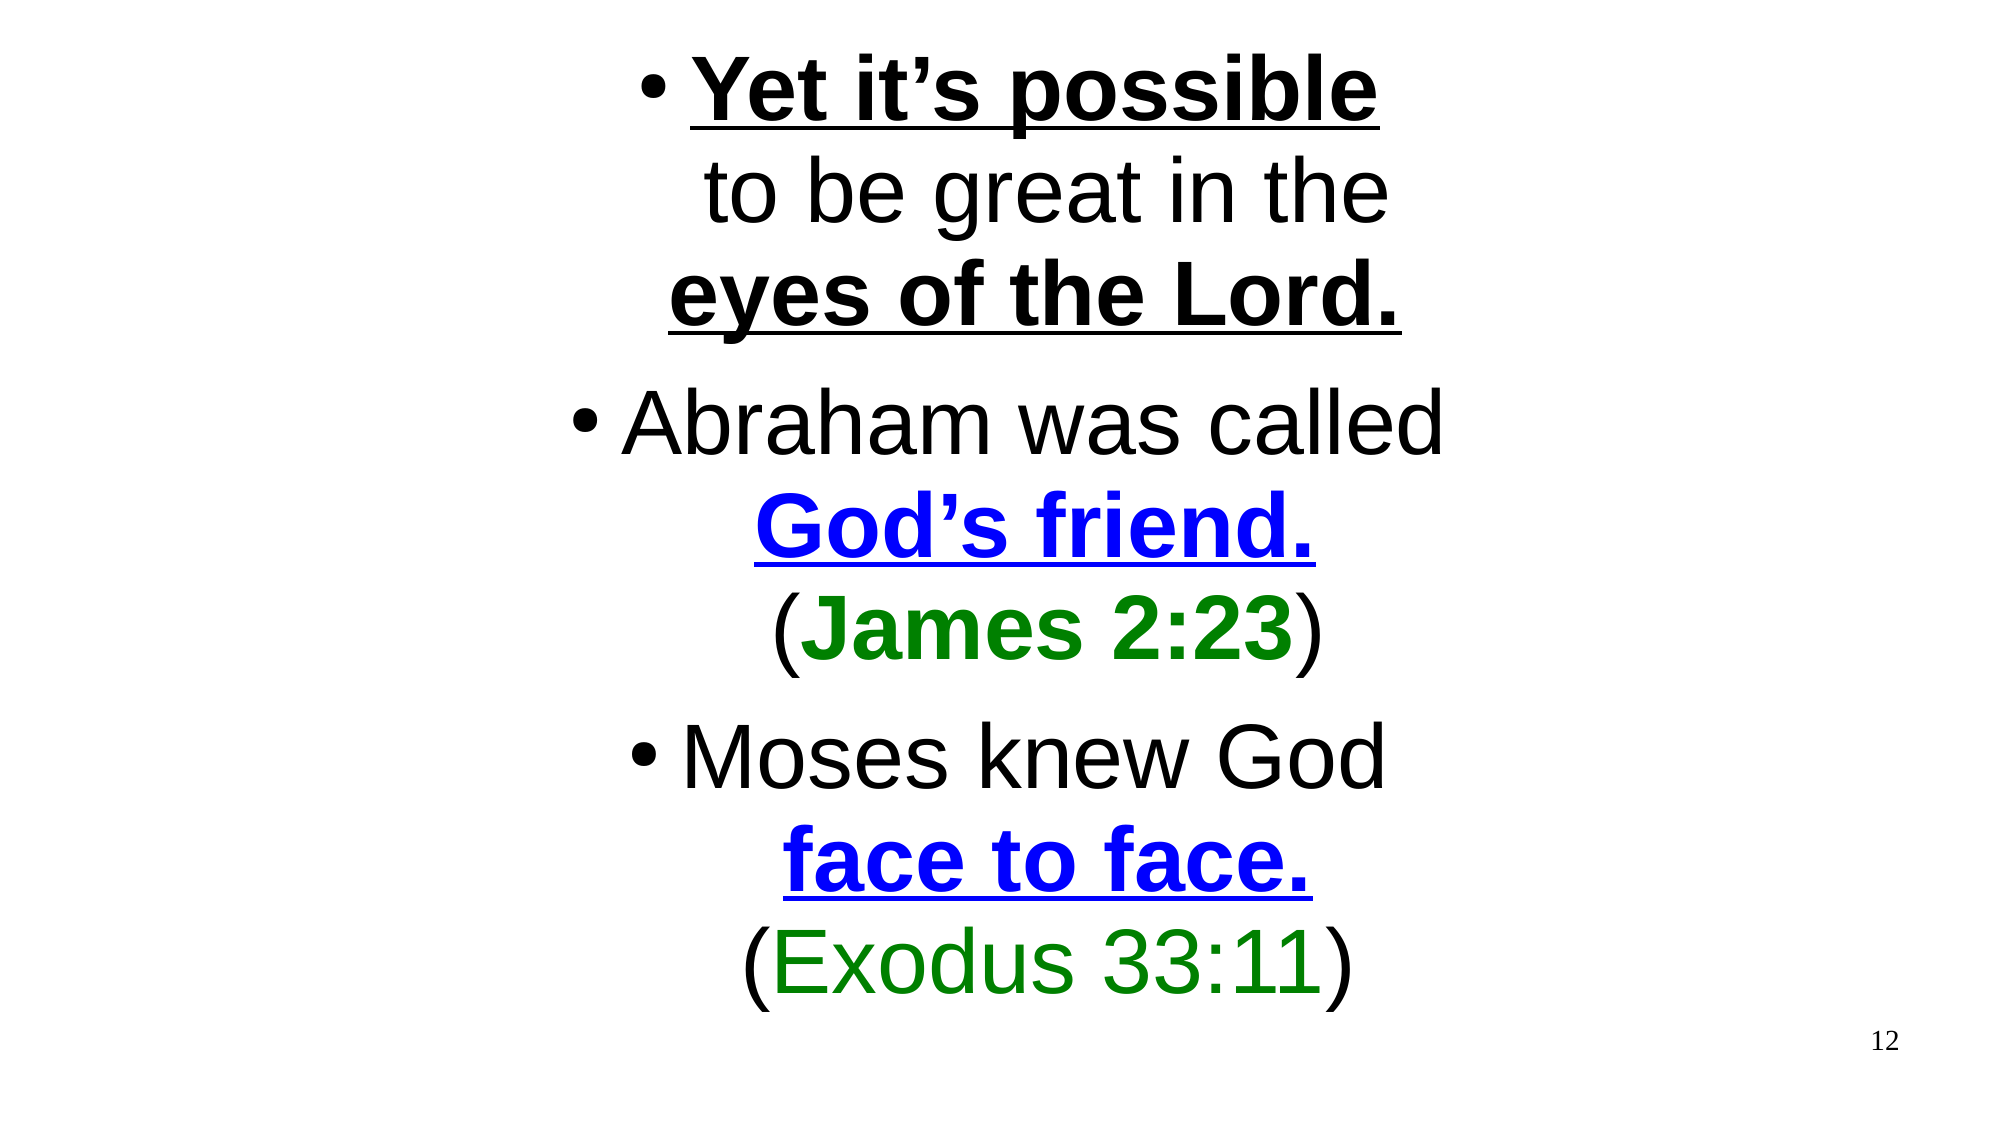

# Yet it’s possible to be great in the eyes of the Lord.
Abraham was called
God’s friend.
(James 2:23)
Moses knew God
face to face.
(Exodus 33:11)
12